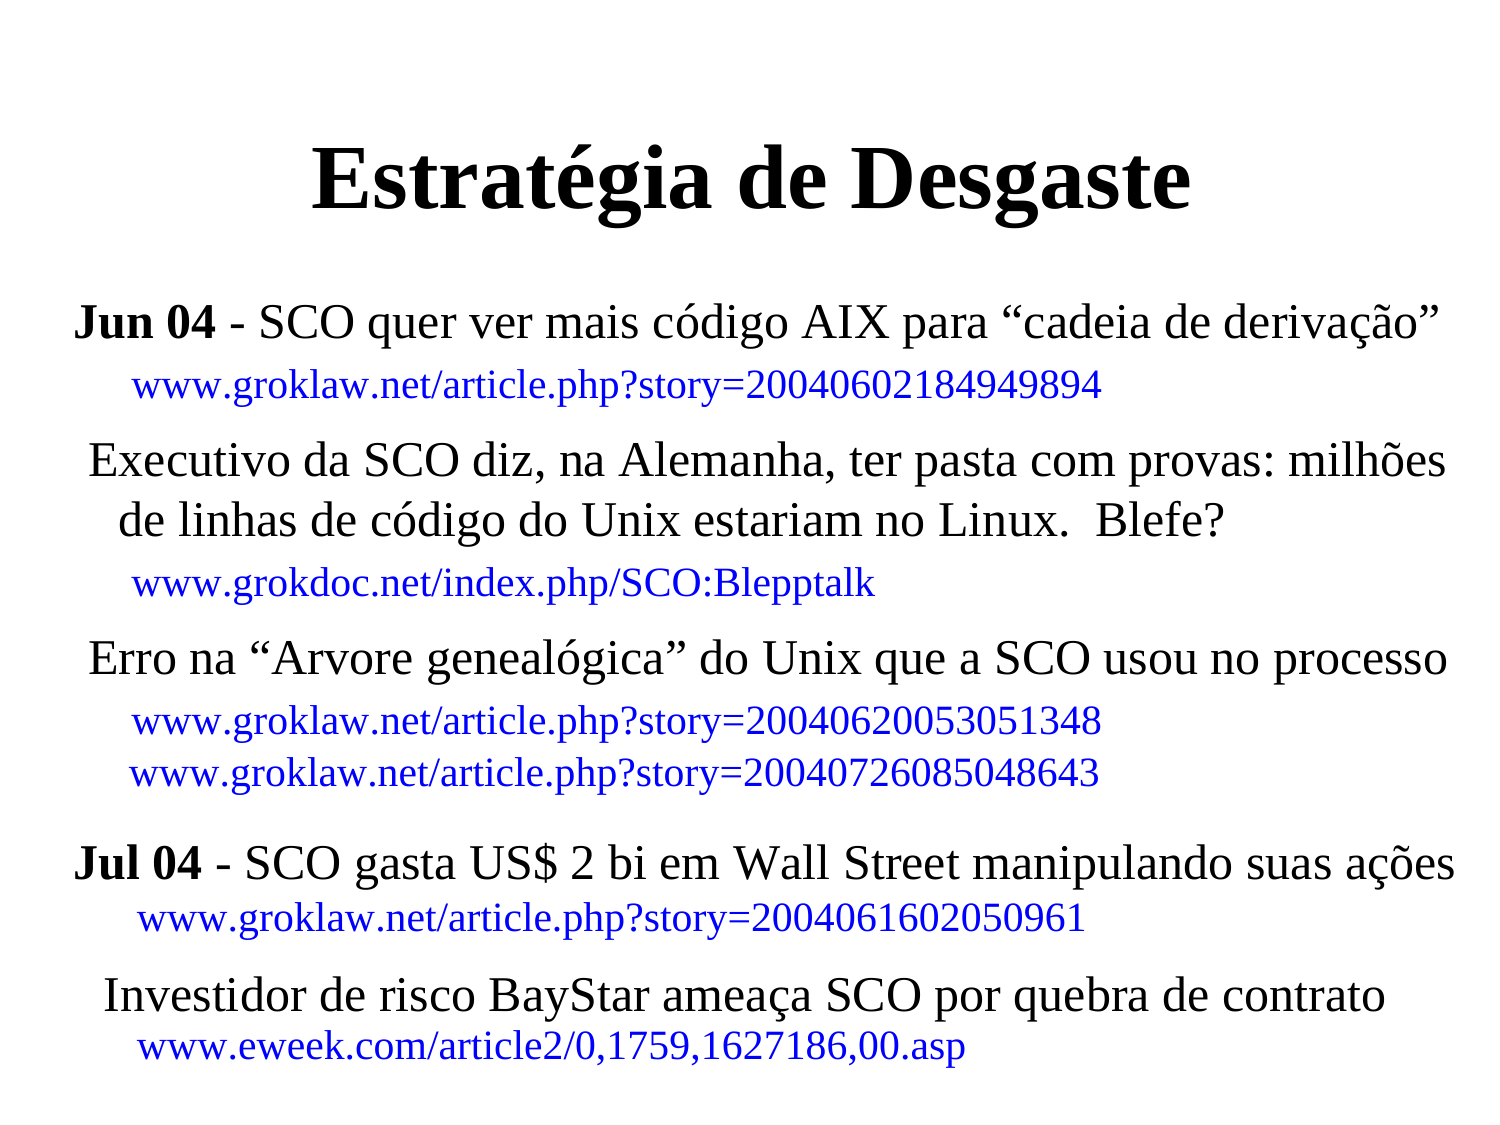

# Estratégia de Desgaste
Jun 04 - SCO quer ver mais código AIX para “cadeia de derivação”
 www.groklaw.net/article.php?story=20040602184949894
Executivo da SCO diz, na Alemanha, ter pasta com provas: milhões
de linhas de código do Unix estariam no Linux. Blefe?
 www.grokdoc.net/index.php/SCO:Blepptalk
Erro na “Arvore genealógica” do Unix que a SCO usou no processo
 www.groklaw.net/article.php?story=20040620053051348
 www.groklaw.net/article.php?story=20040726085048643
Jul 04 - SCO gasta US$ 2 bi em Wall Street manipulando suas ações
www.groklaw.net/article.php?story=2004061602050961
Investidor de risco BayStar ameaça SCO por quebra de contrato
www.eweek.com/article2/0,1759,1627186,00.asp